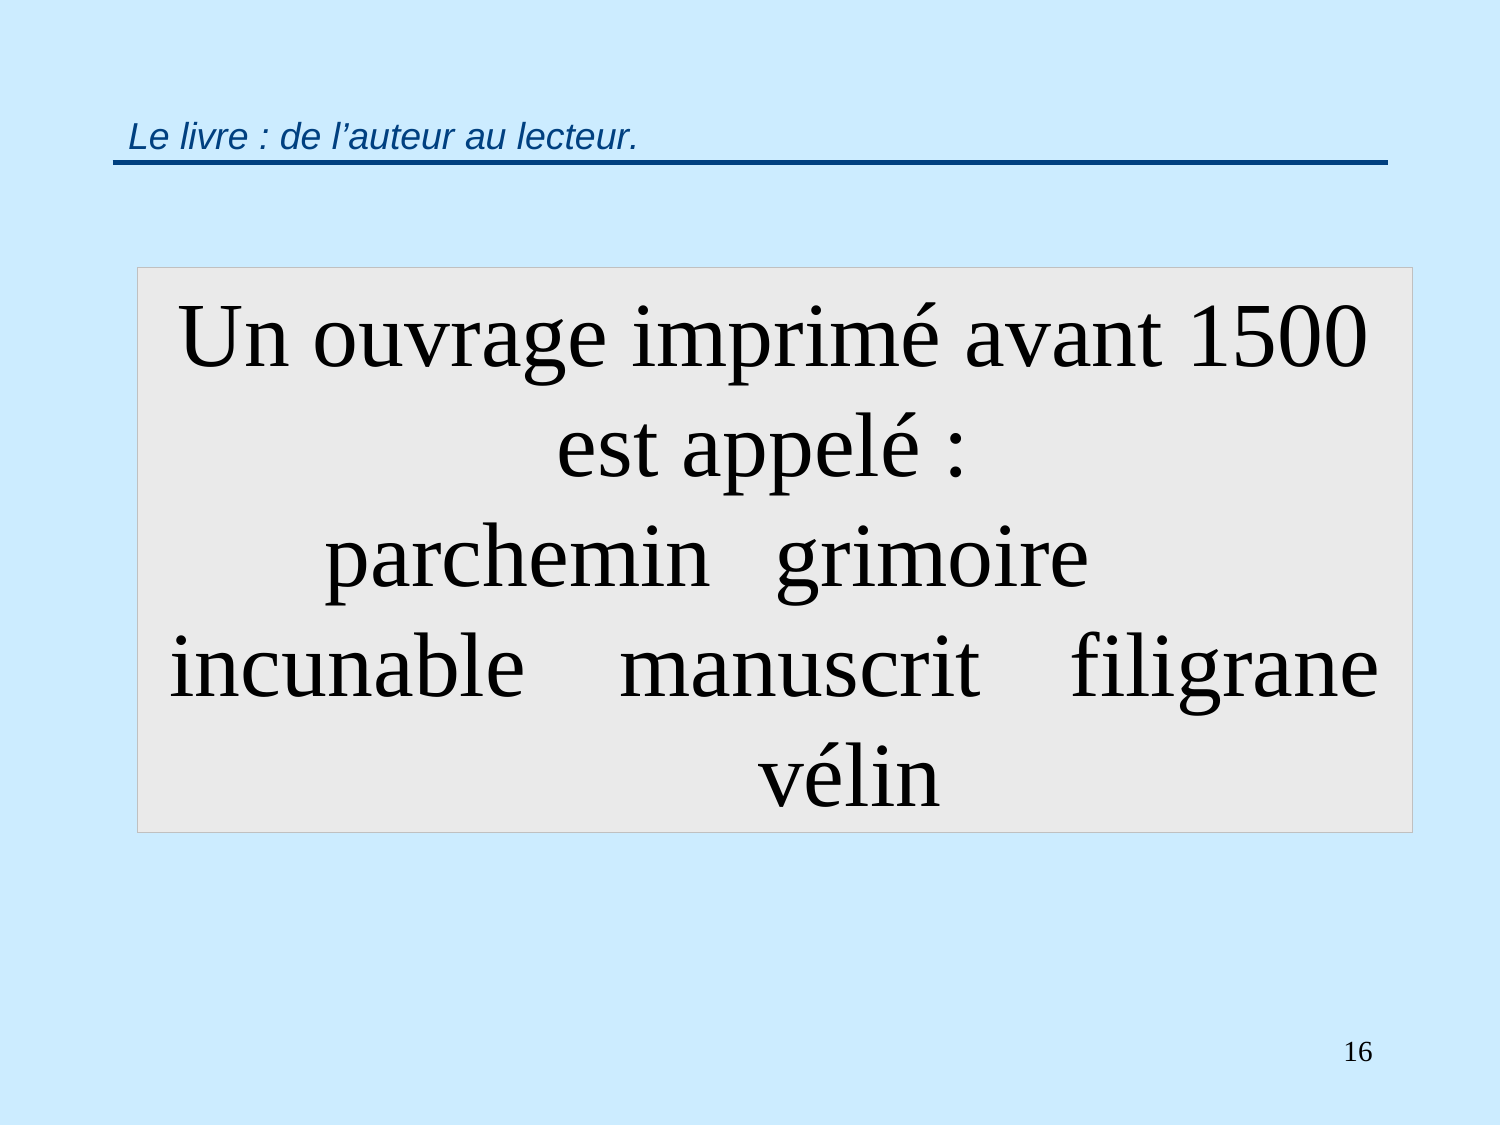

Le livre : de l’auteur au lecteur.
# Un ouvrage imprimé avant 1500 est appelé : parchemin	grimoire	incunable	manuscrit	filigrane	vélin
16